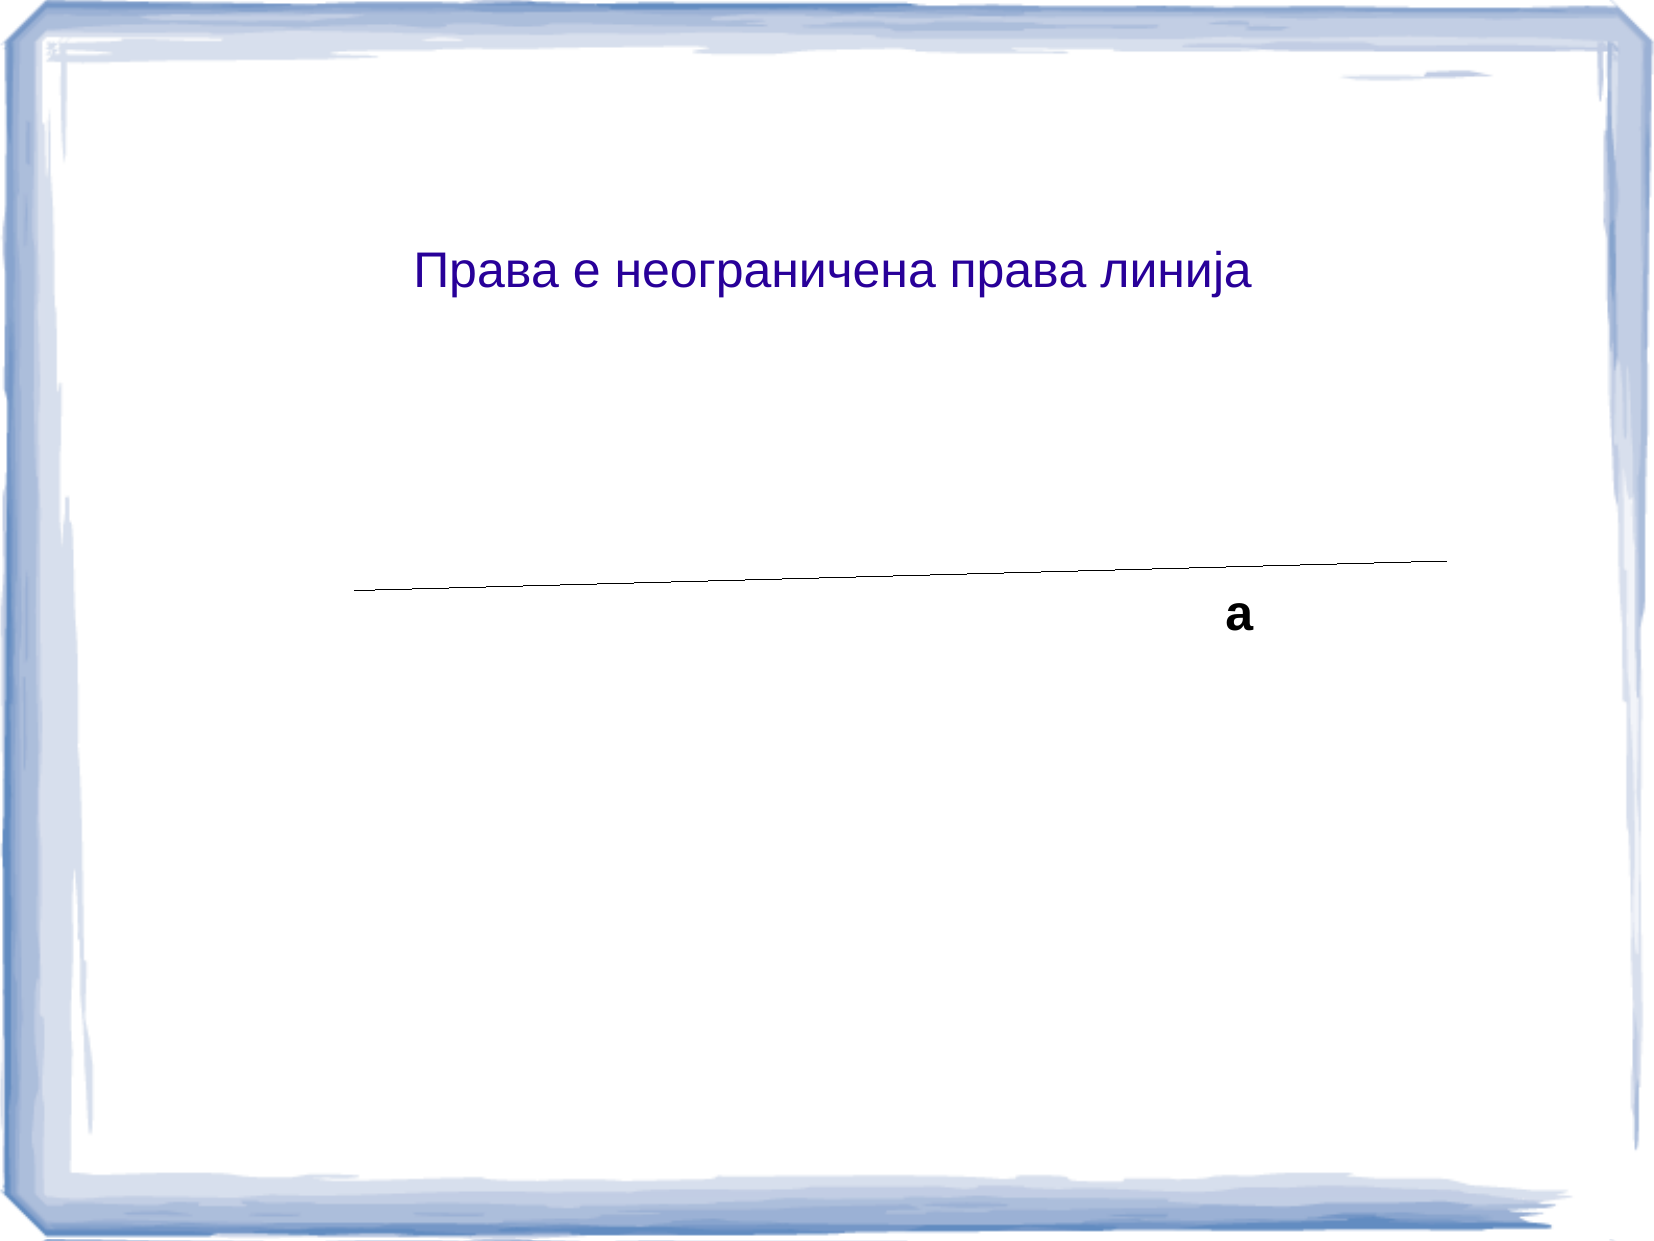

# Права е неограничена права линија
a